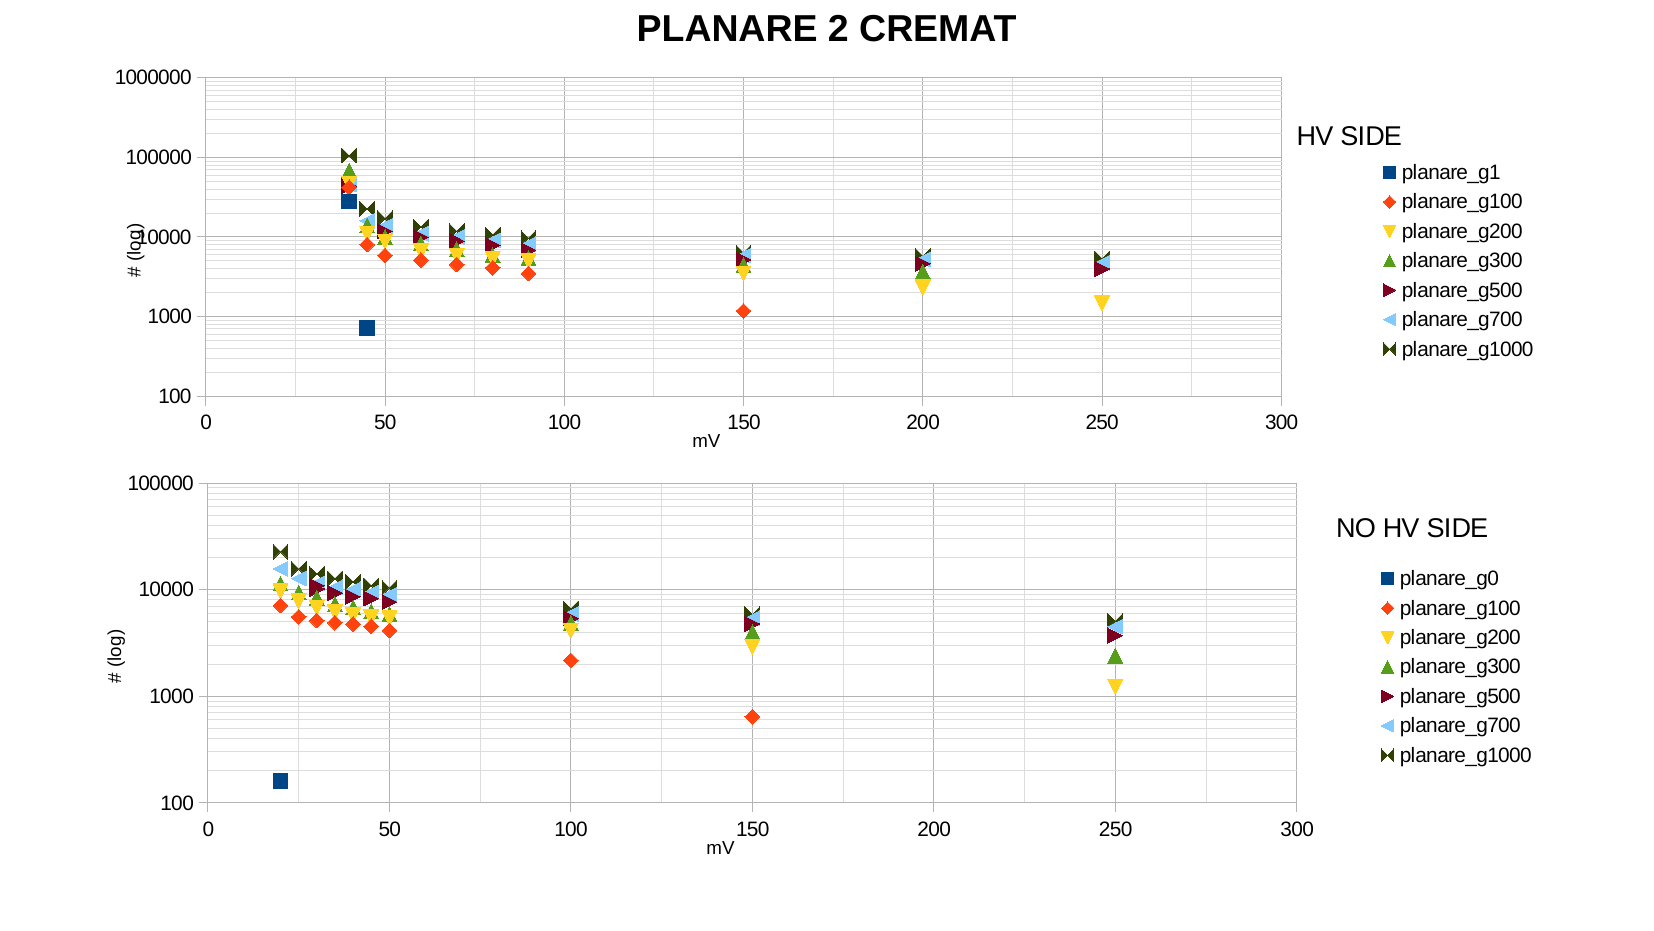

PLANARE 2 CREMAT
### Chart: HV SIDE
| Category | planare_g1 | planare_g100 | planare_g200 | planare_g300 | planare_g500 | planare_g700 | planare_g1000 |
|---|---|---|---|---|---|---|---|
### Chart: NO HV SIDE
| Category | planare_g0 | planare_g100 | planare_g200 | planare_g300 | planare_g500 | planare_g700 | planare_g1000 |
|---|---|---|---|---|---|---|---|